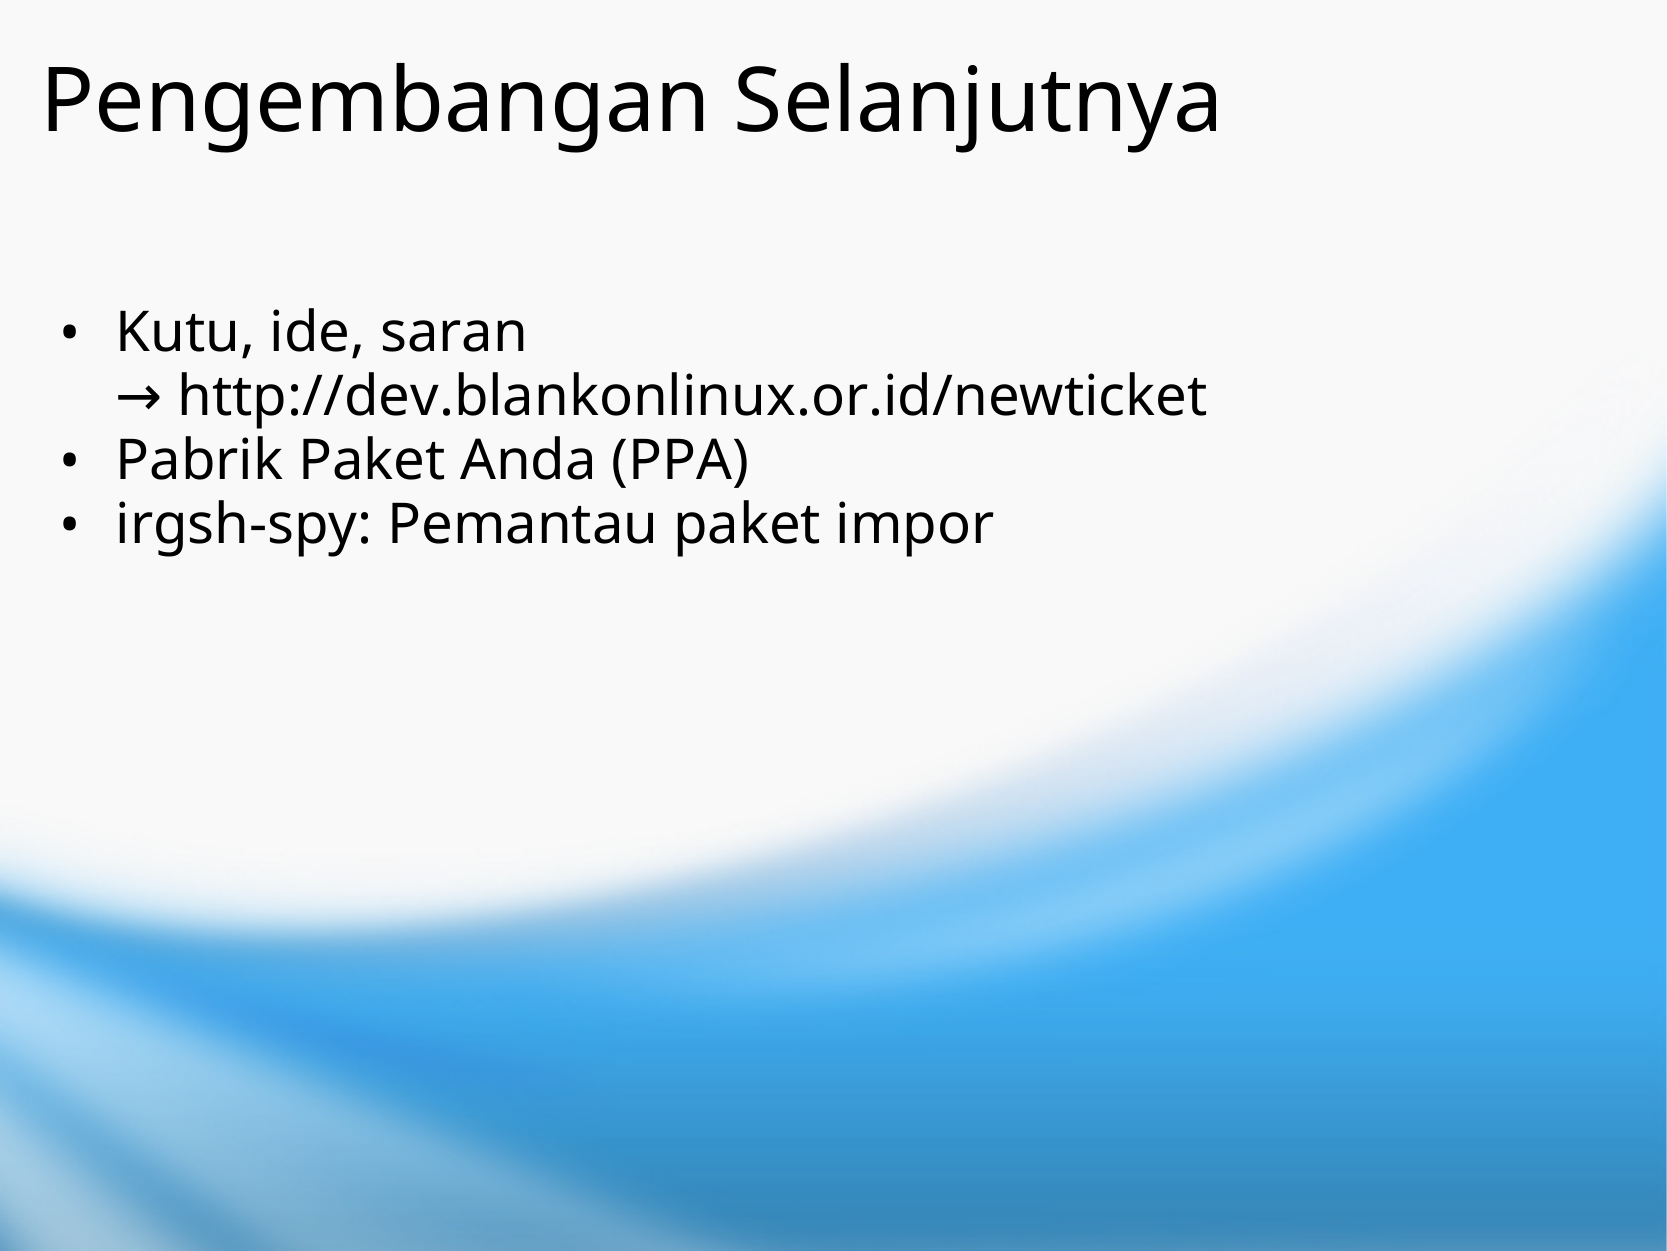

# Pengembangan Selanjutnya
Kutu, ide, saran
→ http://dev.blankonlinux.or.id/newticket
Pabrik Paket Anda (PPA)
irgsh-spy: Pemantau paket impor